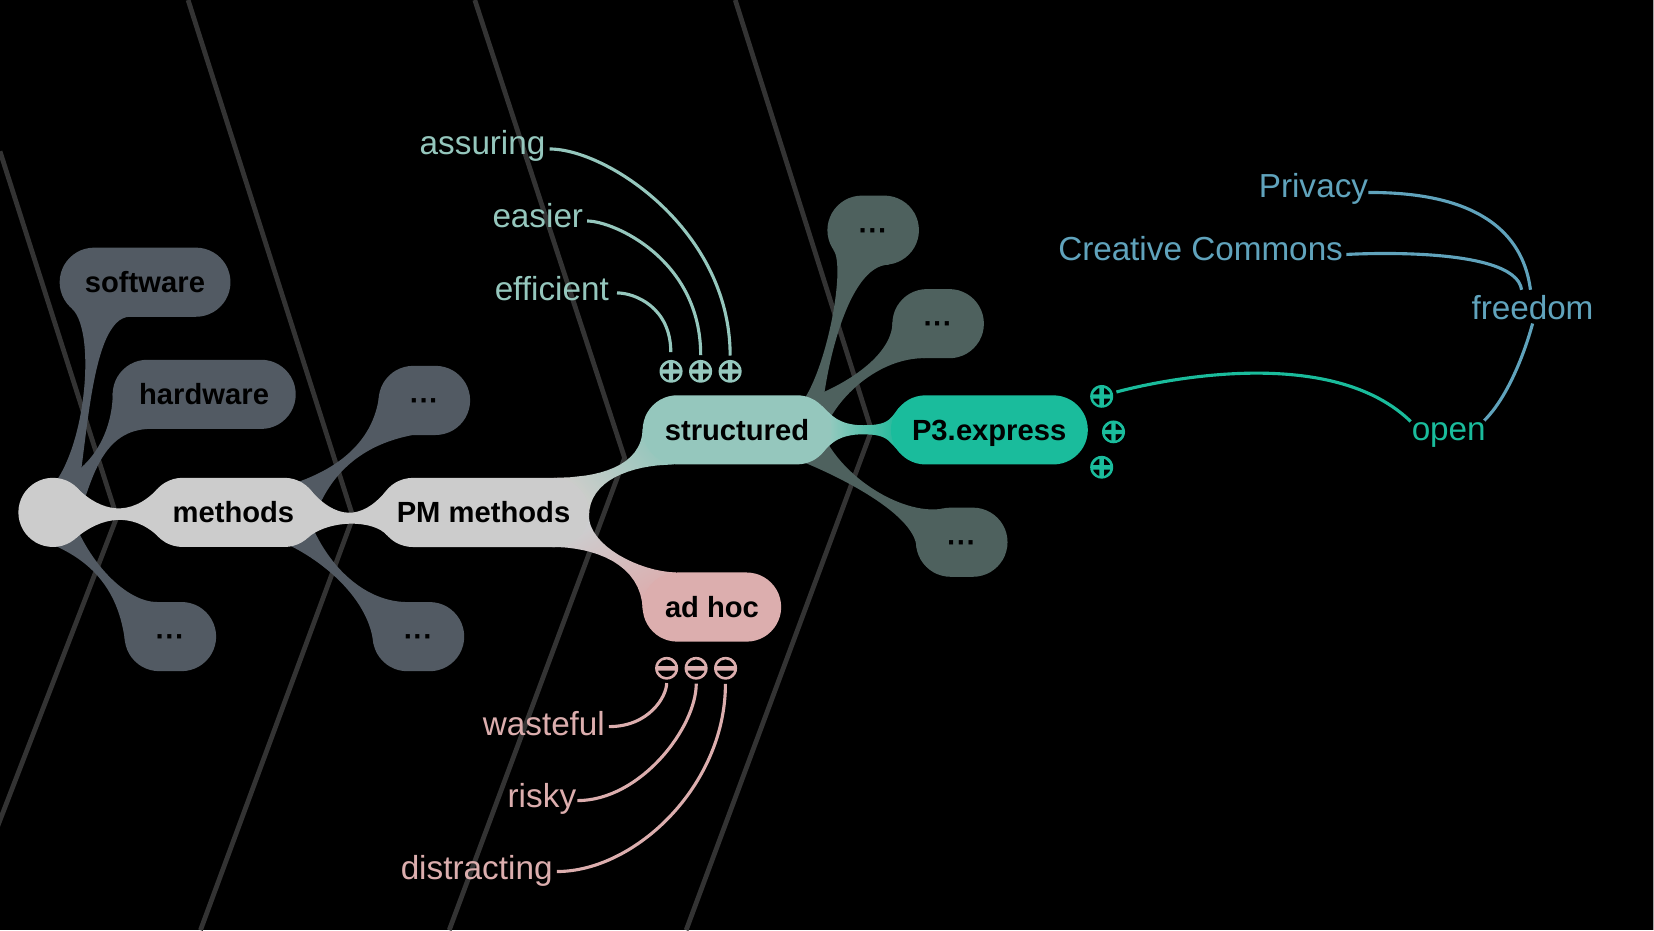

assuring
Privacy
easier
···
Creative Commons
software
efficient
freedom
···
hardware
···
structured
P3.express
open
methods
PM methods
···
ad hoc
···
···
wasteful
risky
distracting